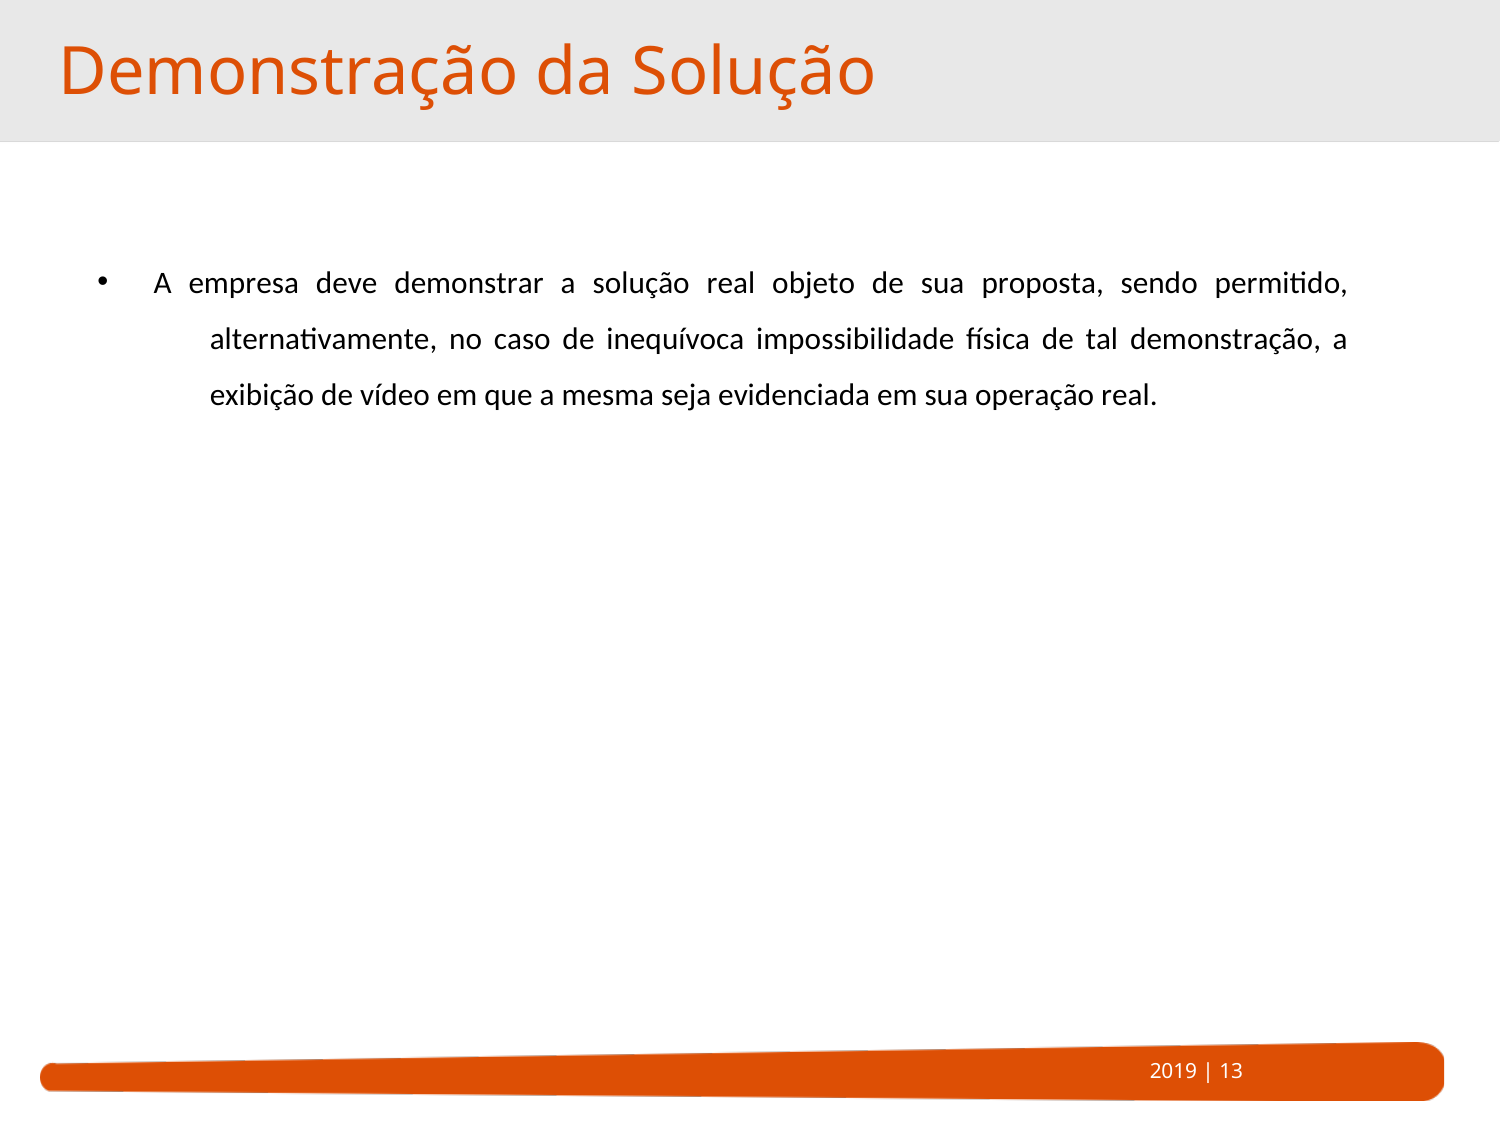

Demonstração da Solução
A empresa deve demonstrar a solução real objeto de sua proposta, sendo permitido, alternativamente, no caso de inequívoca impossibilidade física de tal demonstração, a exibição de vídeo em que a mesma seja evidenciada em sua operação real.